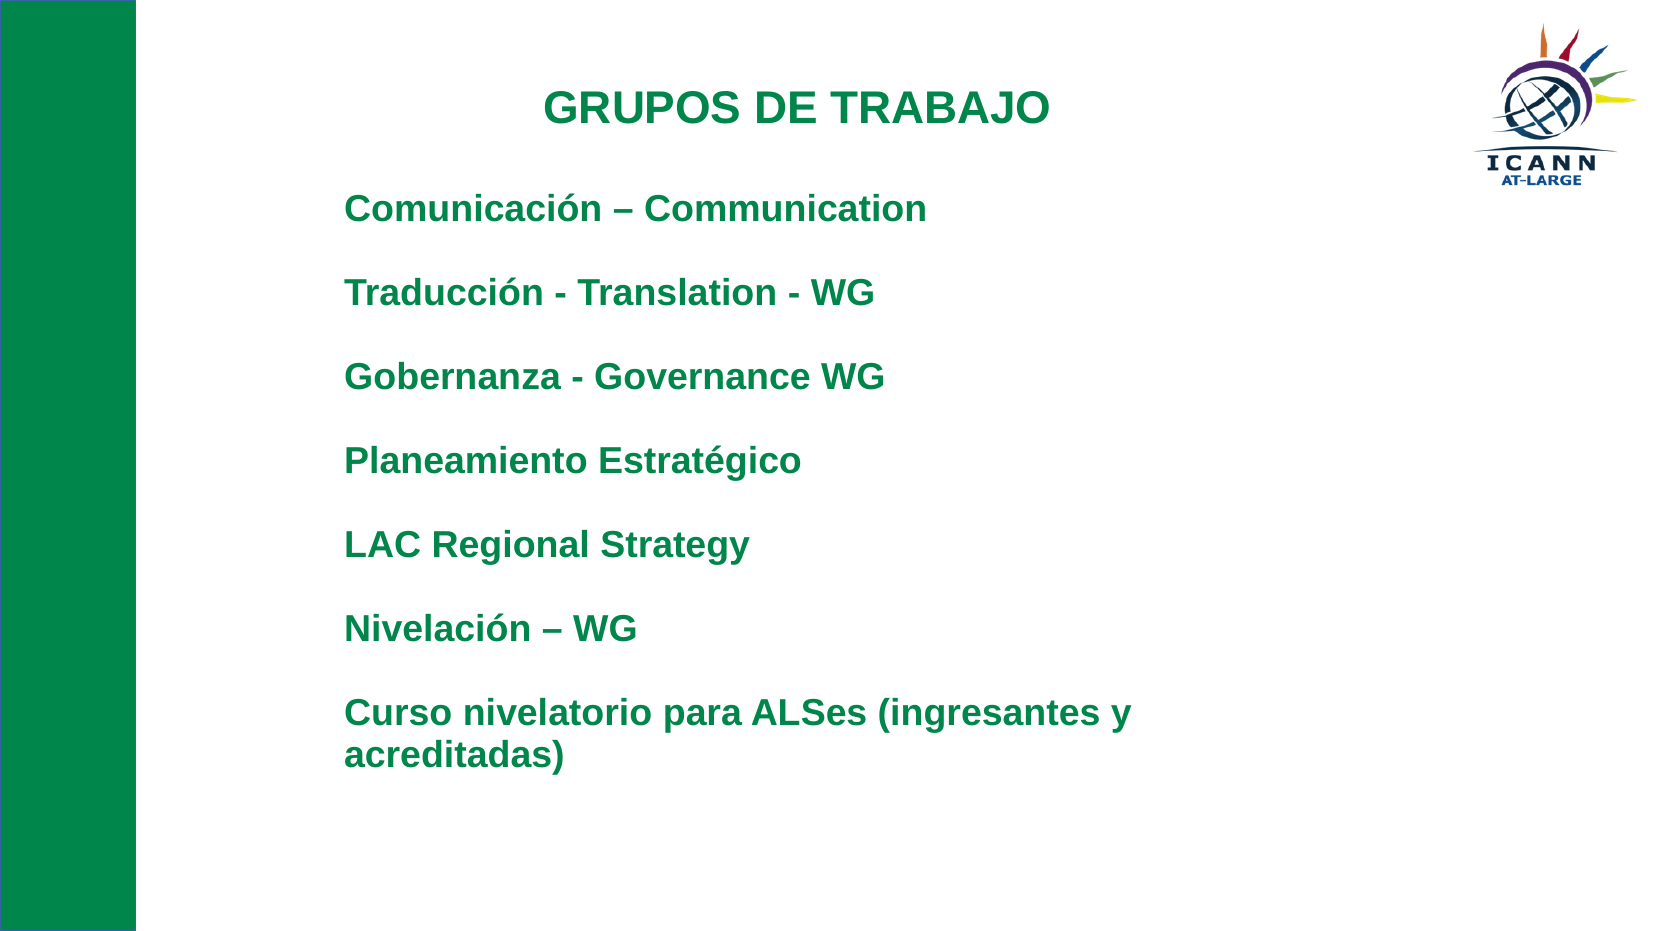

GRUPOS DE TRABAJO
Comunicación – Communication
Traducción - Translation - WG
Gobernanza - Governance WG
Planeamiento Estratégico
LAC Regional Strategy
Nivelación – WG
Curso nivelatorio para ALSes (ingresantes y acreditadas)